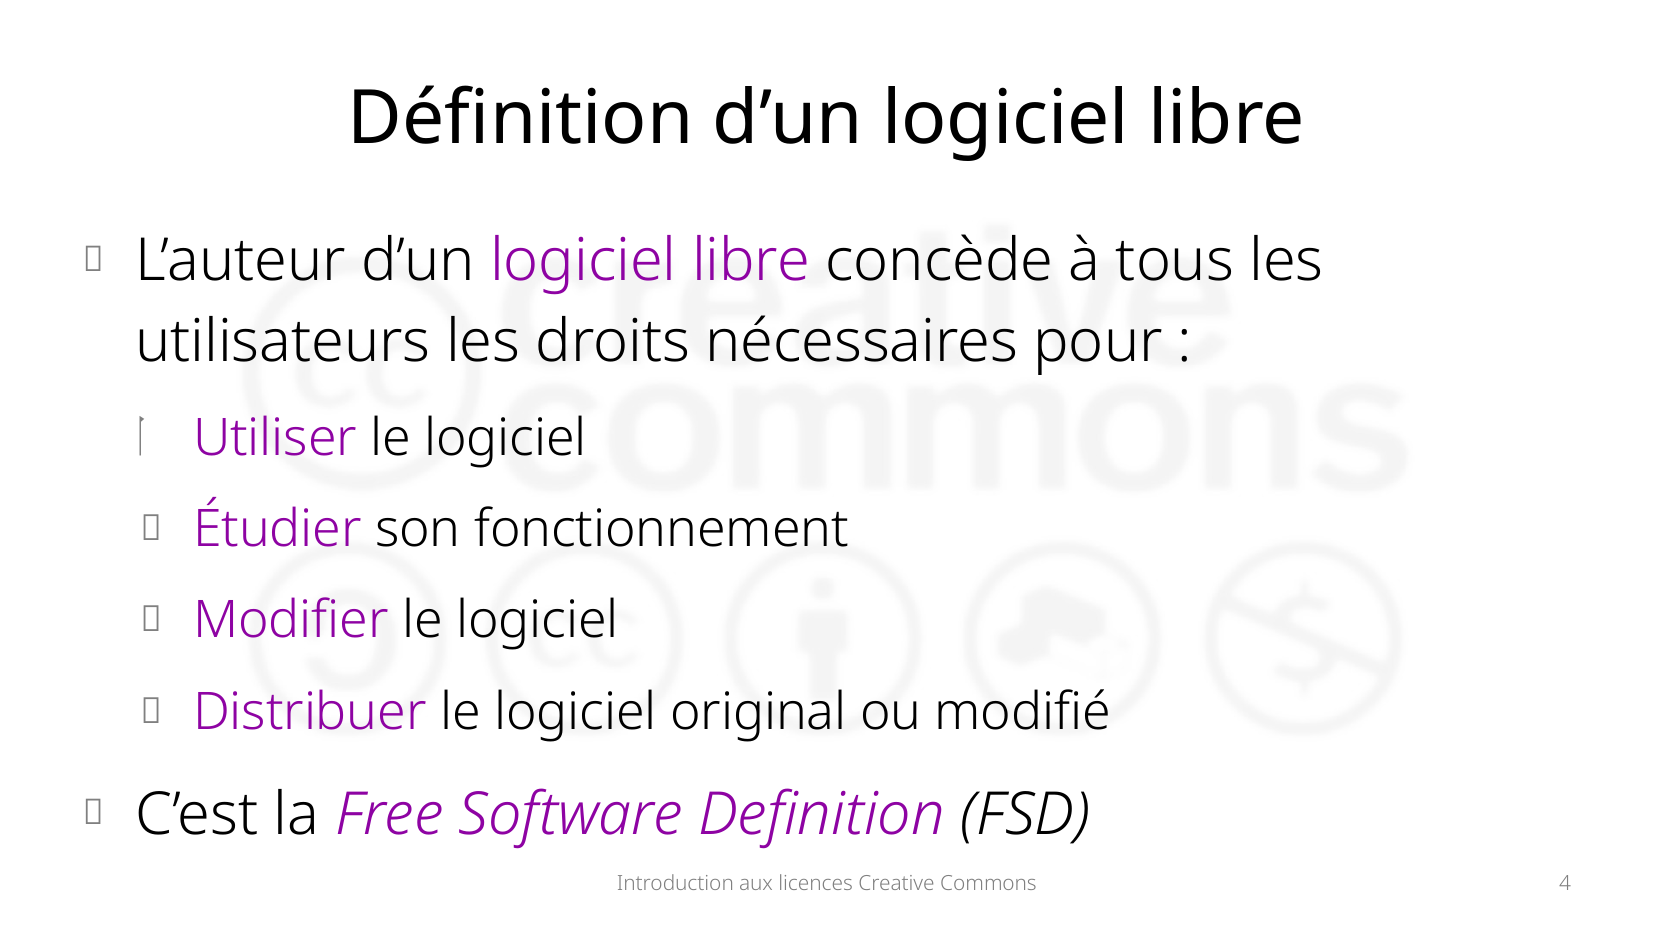

# Définition d’un logiciel libre
L’auteur d’un logiciel libre concède à tous les utilisateurs les droits nécessaires pour :
Utiliser le logiciel
Étudier son fonctionnement
Modifier le logiciel
Distribuer le logiciel original ou modifié
C’est la Free Software Definition (FSD)
Introduction aux licences Creative Commons
4